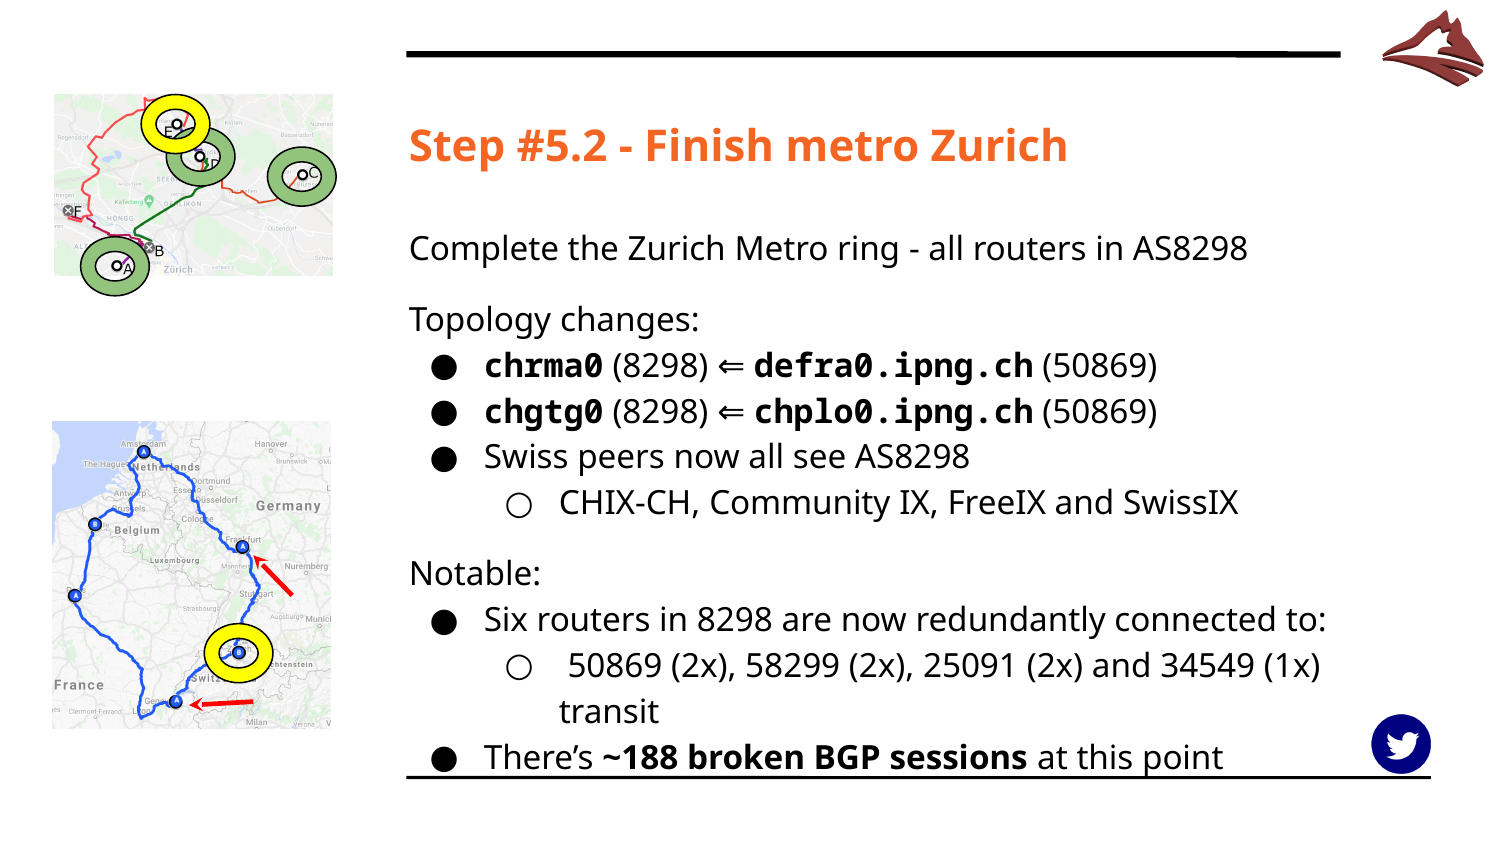

# Step #5.2 - Finish metro Zurich
Complete the Zurich Metro ring - all routers in AS8298
Topology changes:
chrma0 (8298) ⇐ defra0.ipng.ch (50869)
chgtg0 (8298) ⇐ chplo0.ipng.ch (50869)
Swiss peers now all see AS8298
CHIX-CH, Community IX, FreeIX and SwissIX
Notable:
Six routers in 8298 are now redundantly connected to:
 50869 (2x), 58299 (2x), 25091 (2x) and 34549 (1x) transit
There’s ~188 broken BGP sessions at this point